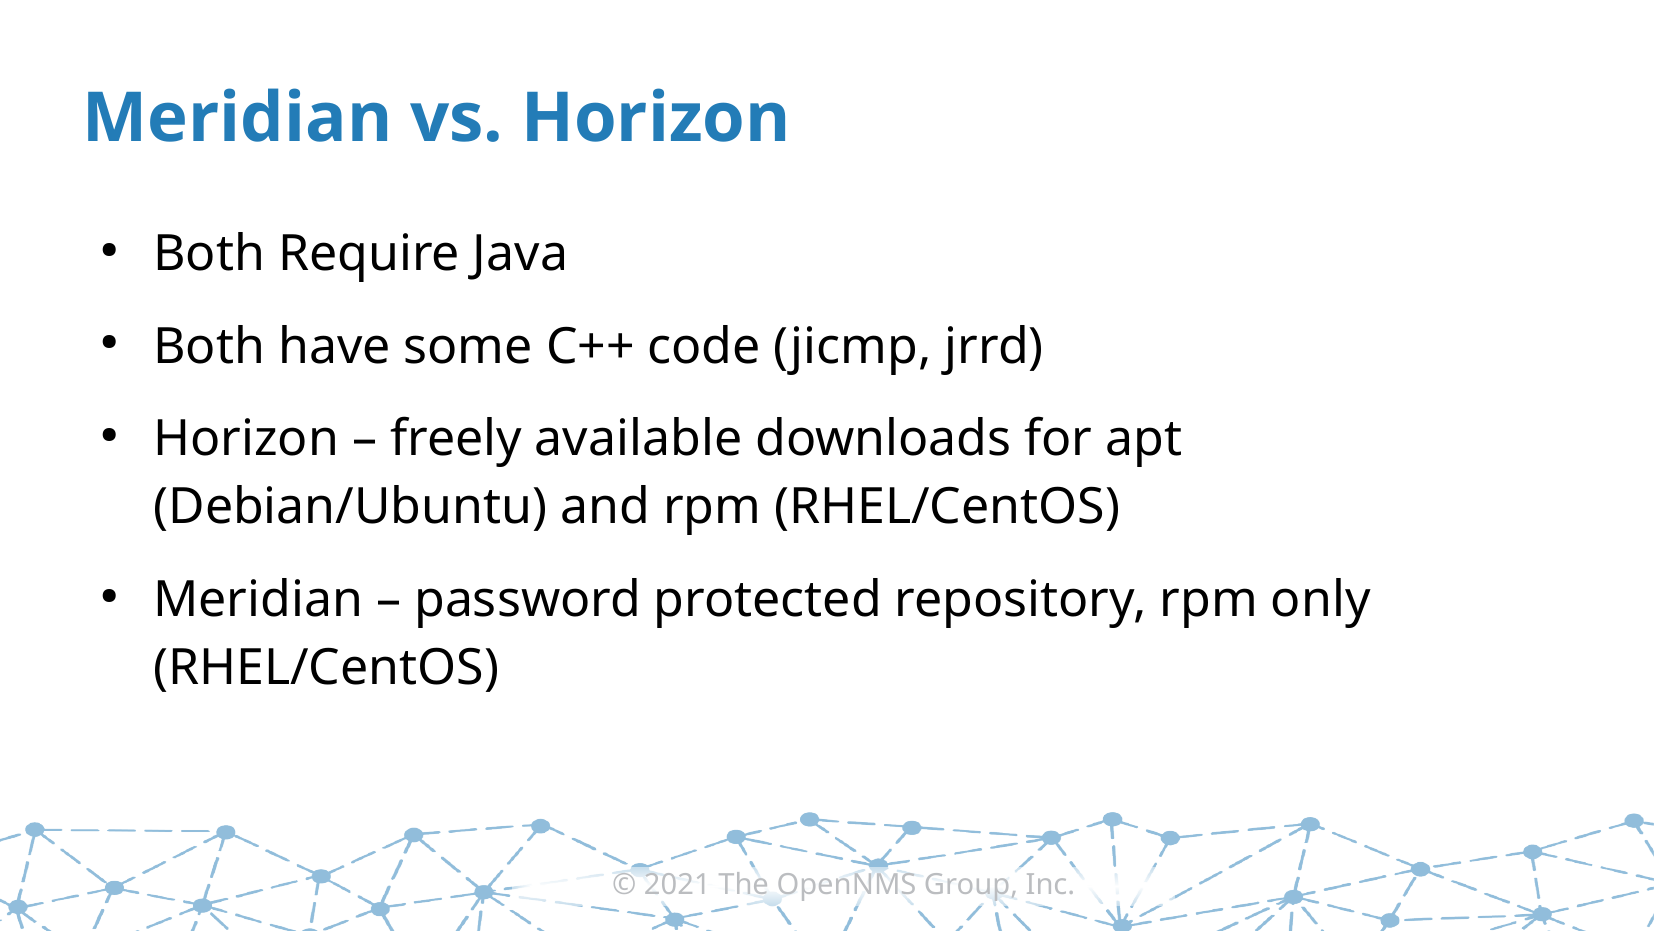

# Meridian vs. Horizon
Both Require Java
Both have some C++ code (jicmp, jrrd)
Horizon – freely available downloads for apt (Debian/Ubuntu) and rpm (RHEL/CentOS)
Meridian – password protected repository, rpm only (RHEL/CentOS)